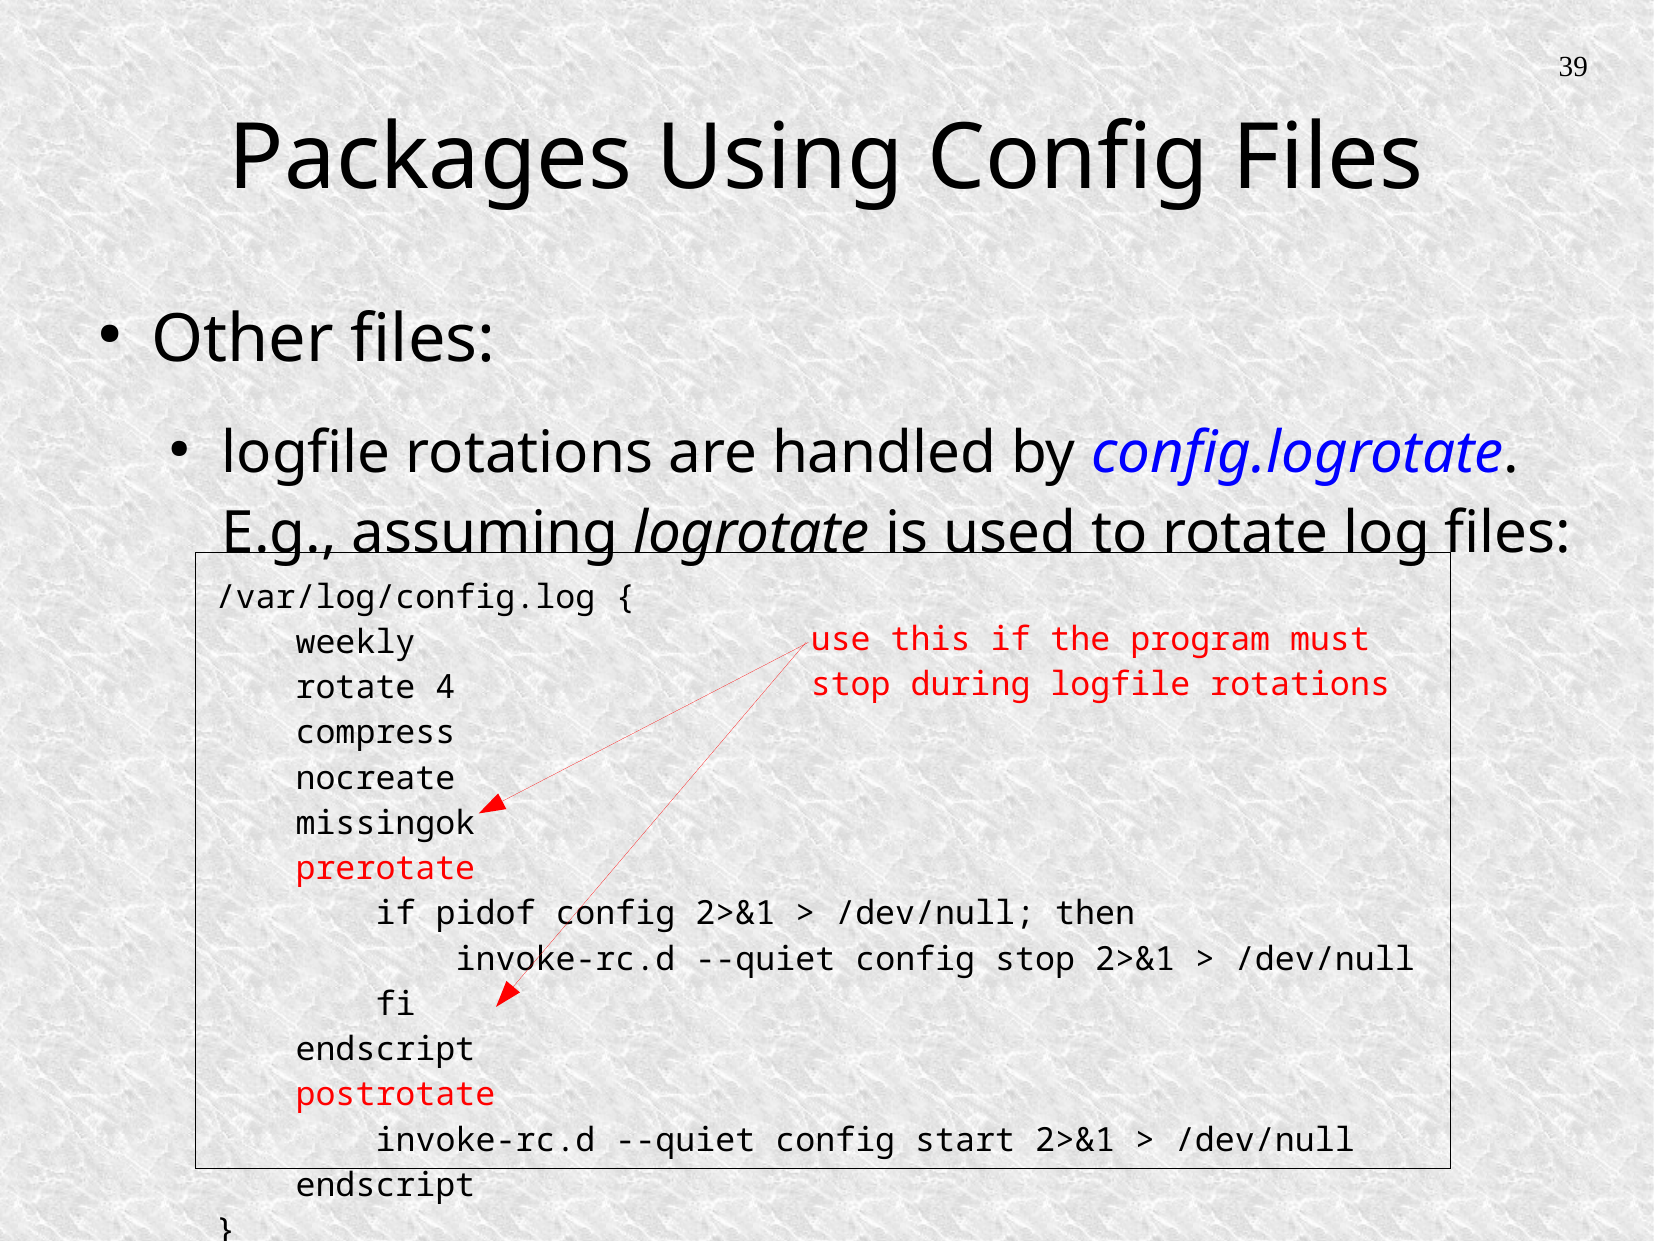

39
# Packages Using Config Files
Other files:
logfile rotations are handled by config.logrotate. E.g., assuming logrotate is used to rotate log files:
/var/log/config.log {
 weekly
 rotate 4
 compress
 nocreate
 missingok
 prerotate
 if pidof config 2>&1 > /dev/null; then
 invoke-rc.d --quiet config stop 2>&1 > /dev/null
 fi
 endscript
 postrotate
 invoke-rc.d --quiet config start 2>&1 > /dev/null
 endscript
}
use this if the program must
stop during logfile rotations